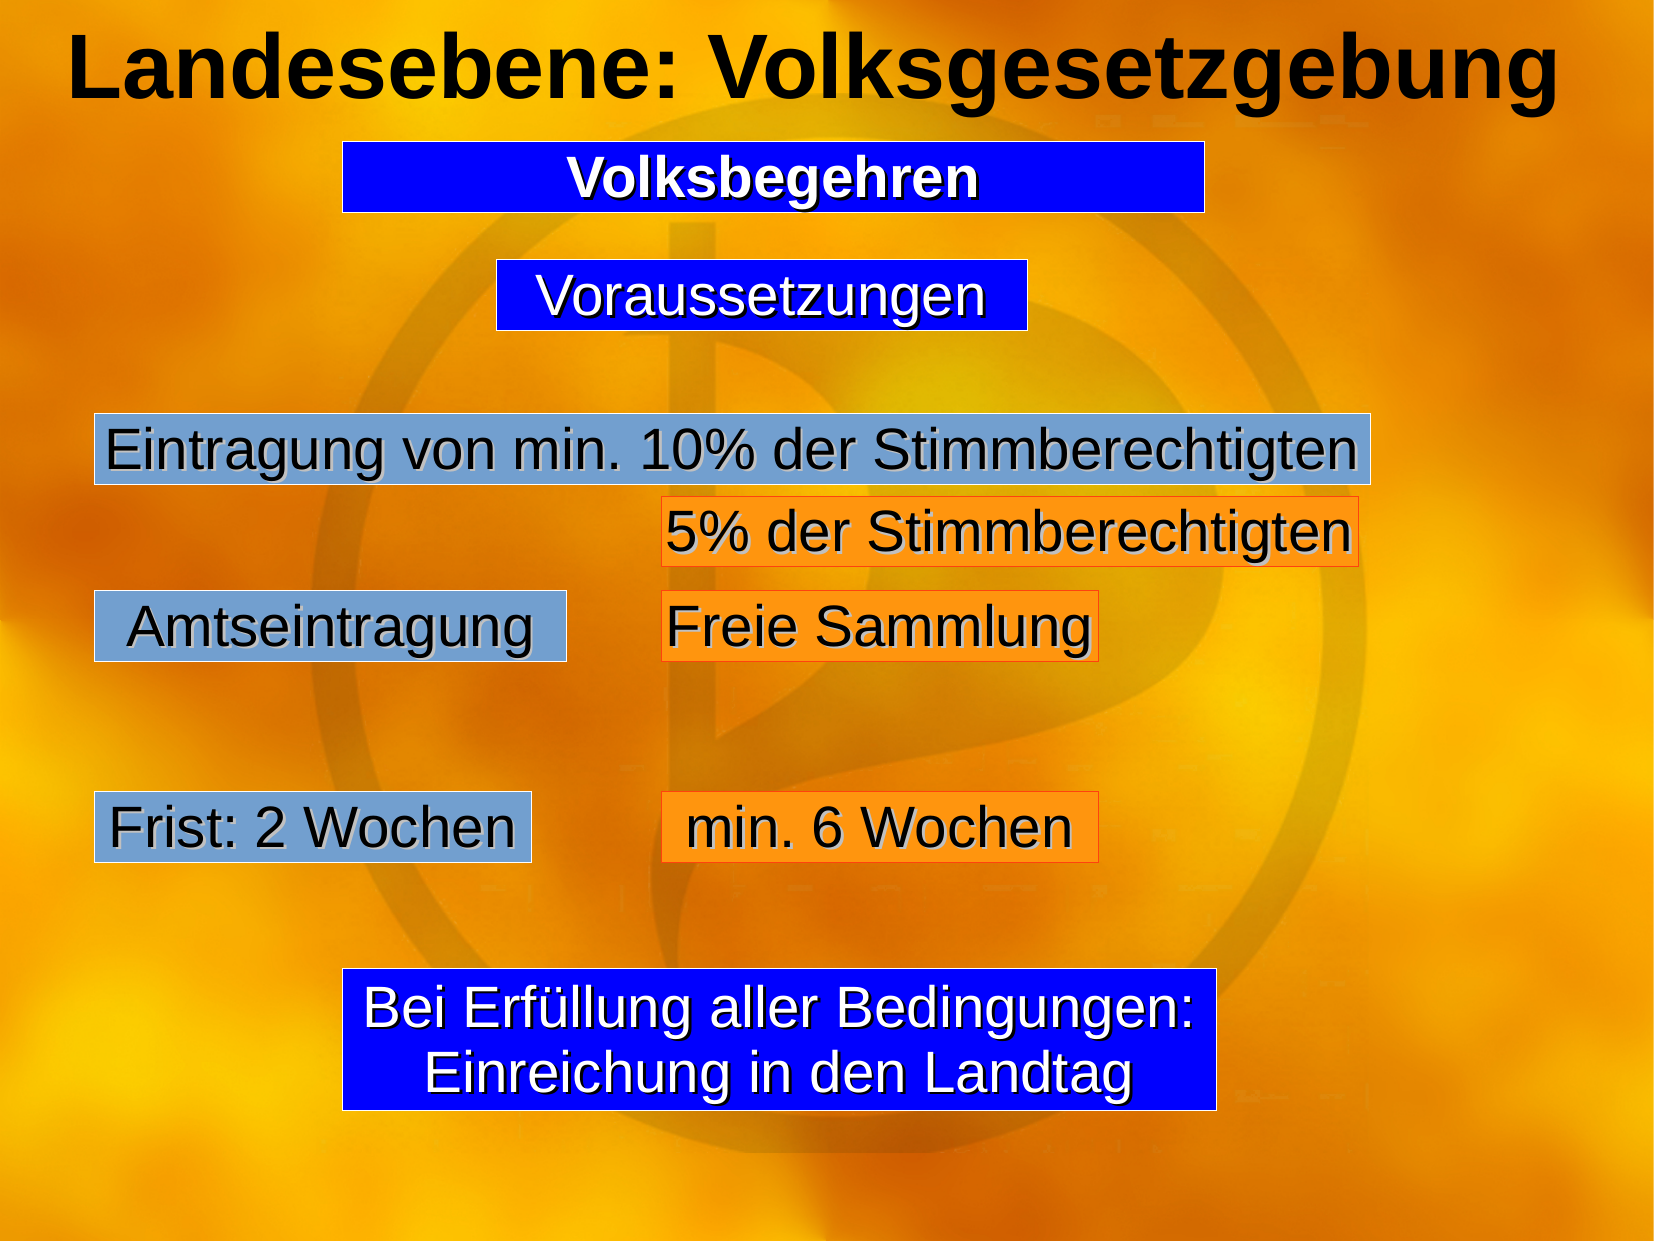

# Landesebene: Volksgesetzgebung
Volksbegehren
Voraussetzungen
Voraussetzungen
Eintragung von min. 10% der Stimmberechtigten
5% der Stimmberechtigten
Amtseintragung
Freie Sammlung
Frist: 2 Wochen
min. 6 Wochen
Bei Erfüllung aller Bedingungen:
Einreichung in den Landtag